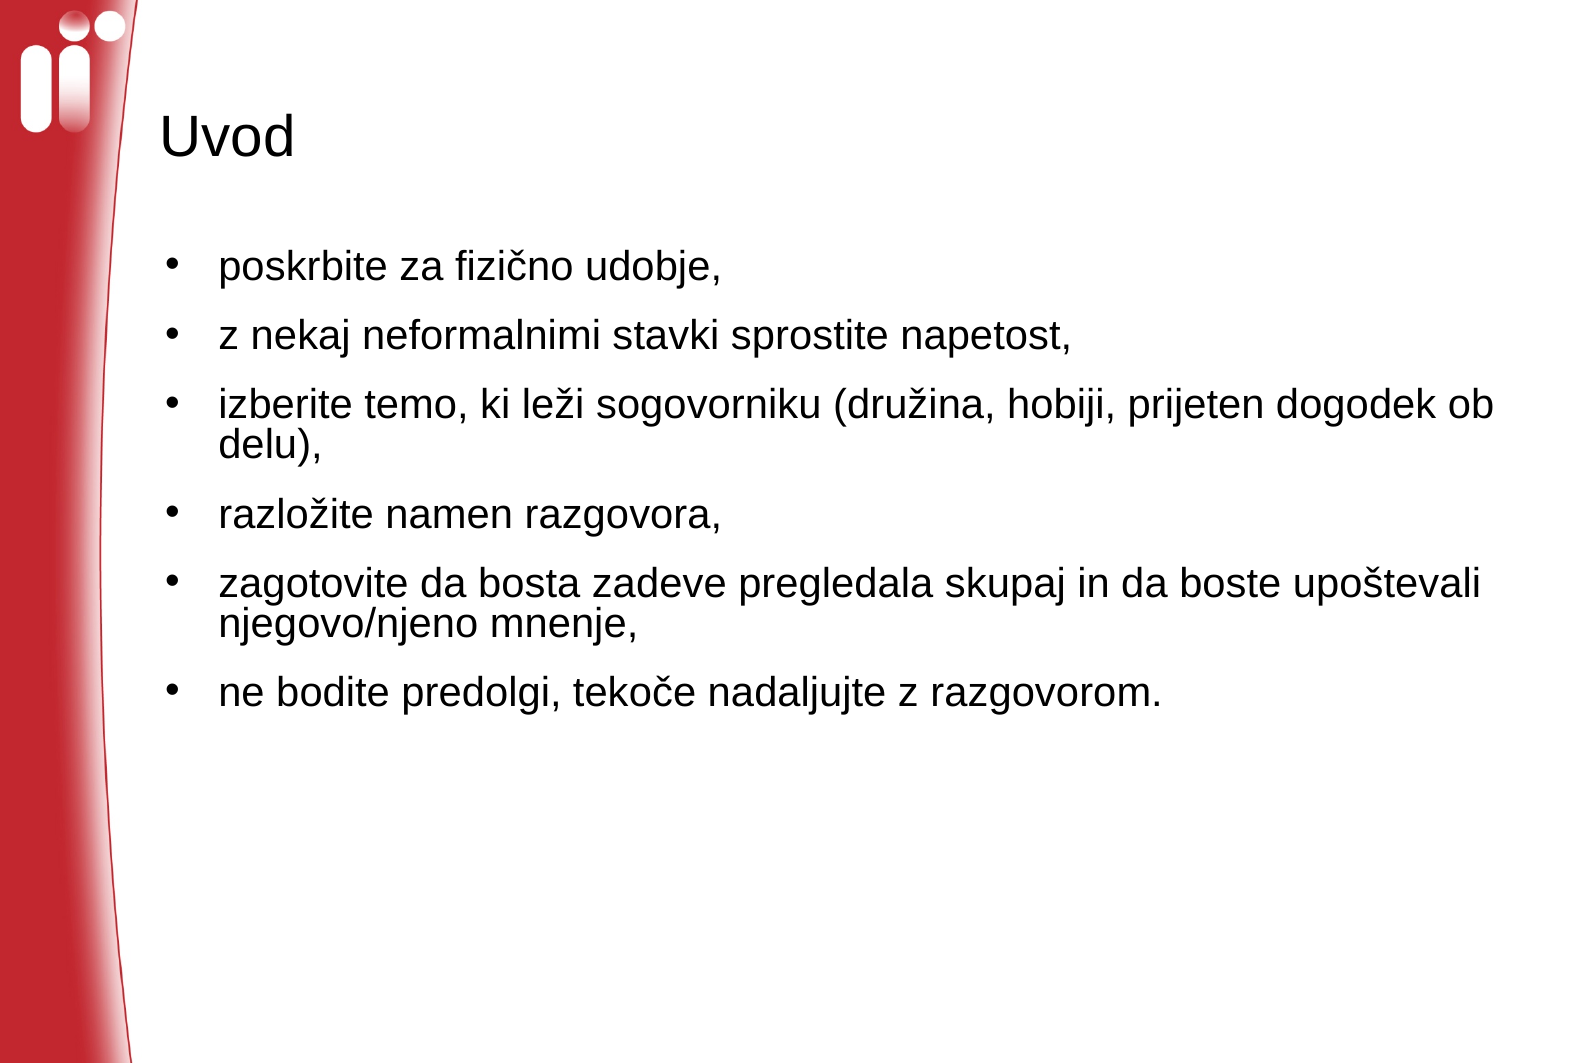

# Uvod
poskrbite za fizično udobje,
z nekaj neformalnimi stavki sprostite napetost,
izberite temo, ki leži sogovorniku (družina, hobiji, prijeten dogodek ob delu),
razložite namen razgovora,
zagotovite da bosta zadeve pregledala skupaj in da boste upoštevali njegovo/njeno mnenje,
ne bodite predolgi, tekoče nadaljujte z razgovorom.